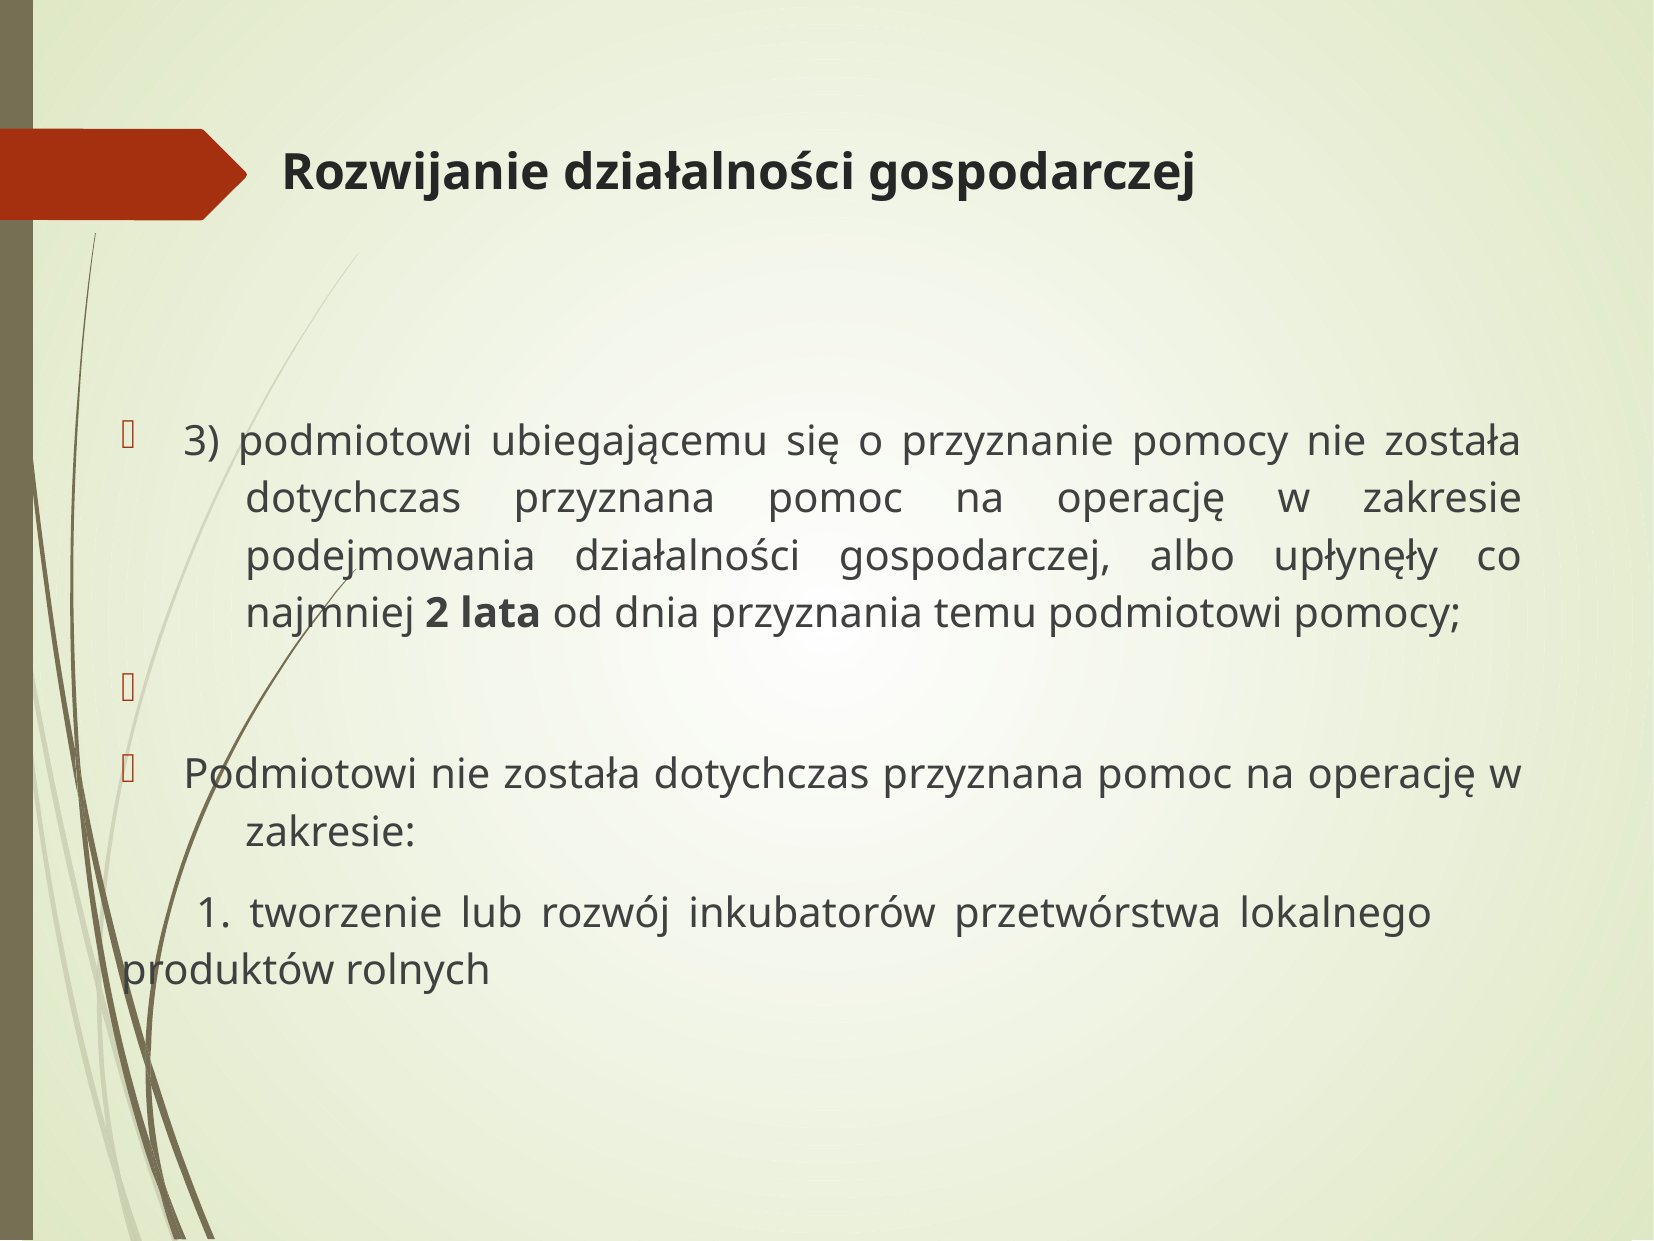

Rozwijanie działalności gospodarczej
# 3) podmiotowi ubiegającemu się o przyznanie pomocy nie została dotychczas przyznana pomoc na operację w zakresie podejmowania działalności gospodarczej, albo upłynęły co najmniej 2 lata od dnia przyznania temu podmiotowi pomocy;
Podmiotowi nie została dotychczas przyznana pomoc na operację w zakresie:
	1. tworzenie lub rozwój inkubatorów przetwórstwa lokalnego 	produktów rolnych